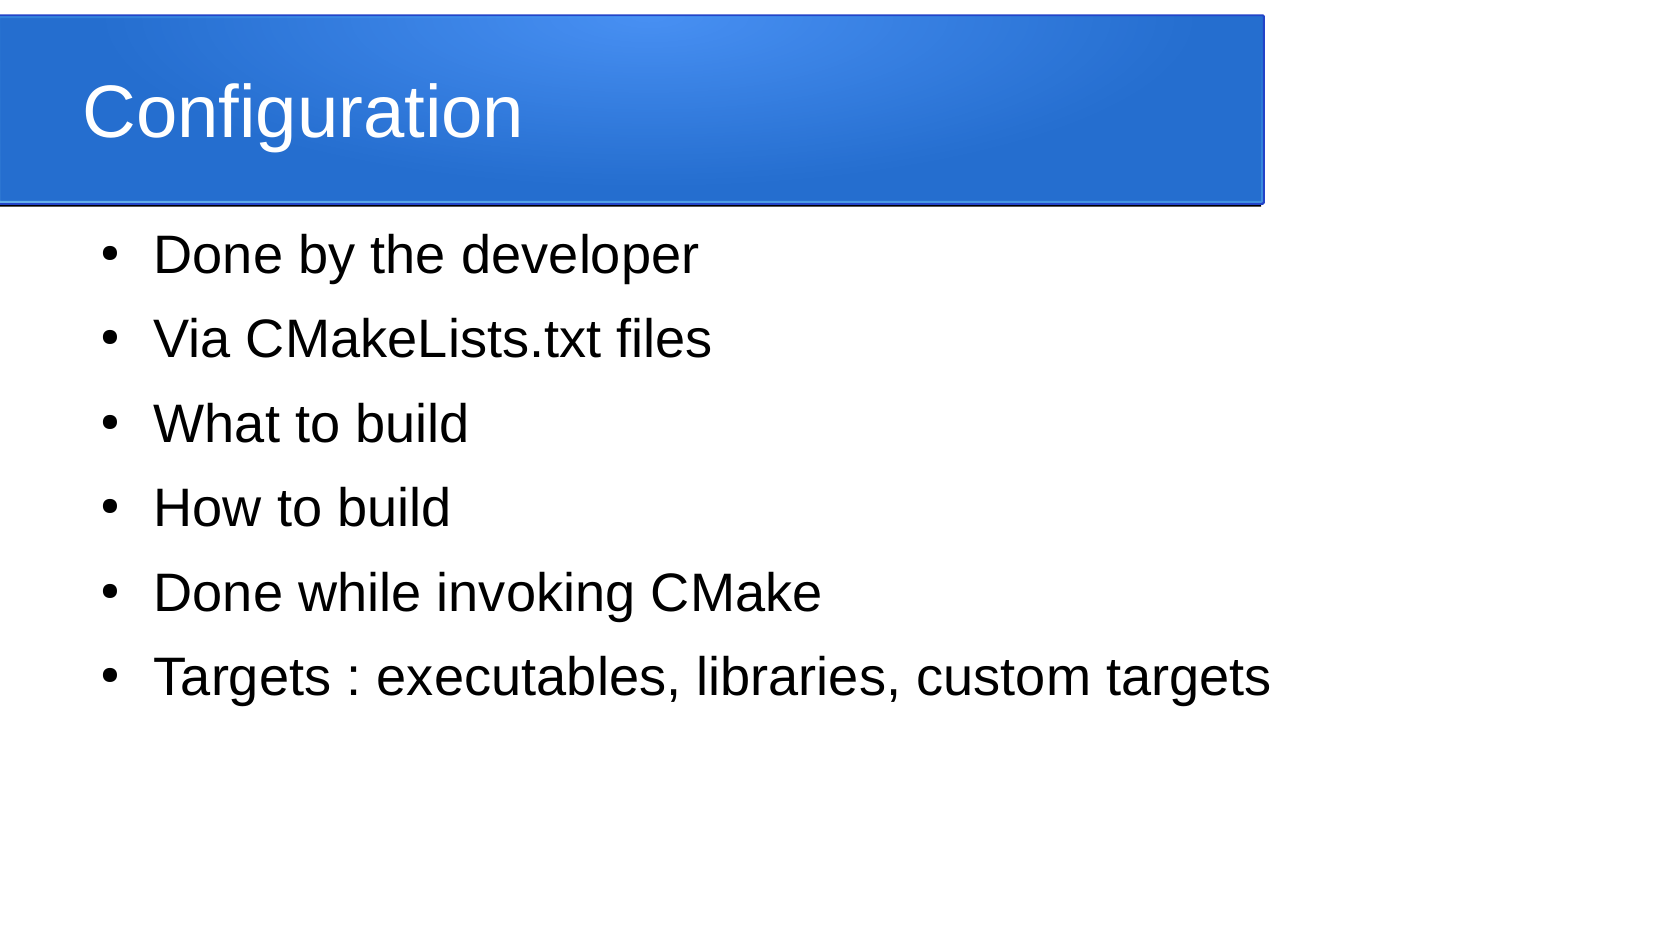

# Configuration
Done by the developer
Via CMakeLists.txt files
What to build
How to build
Done while invoking CMake
Targets : executables, libraries, custom targets